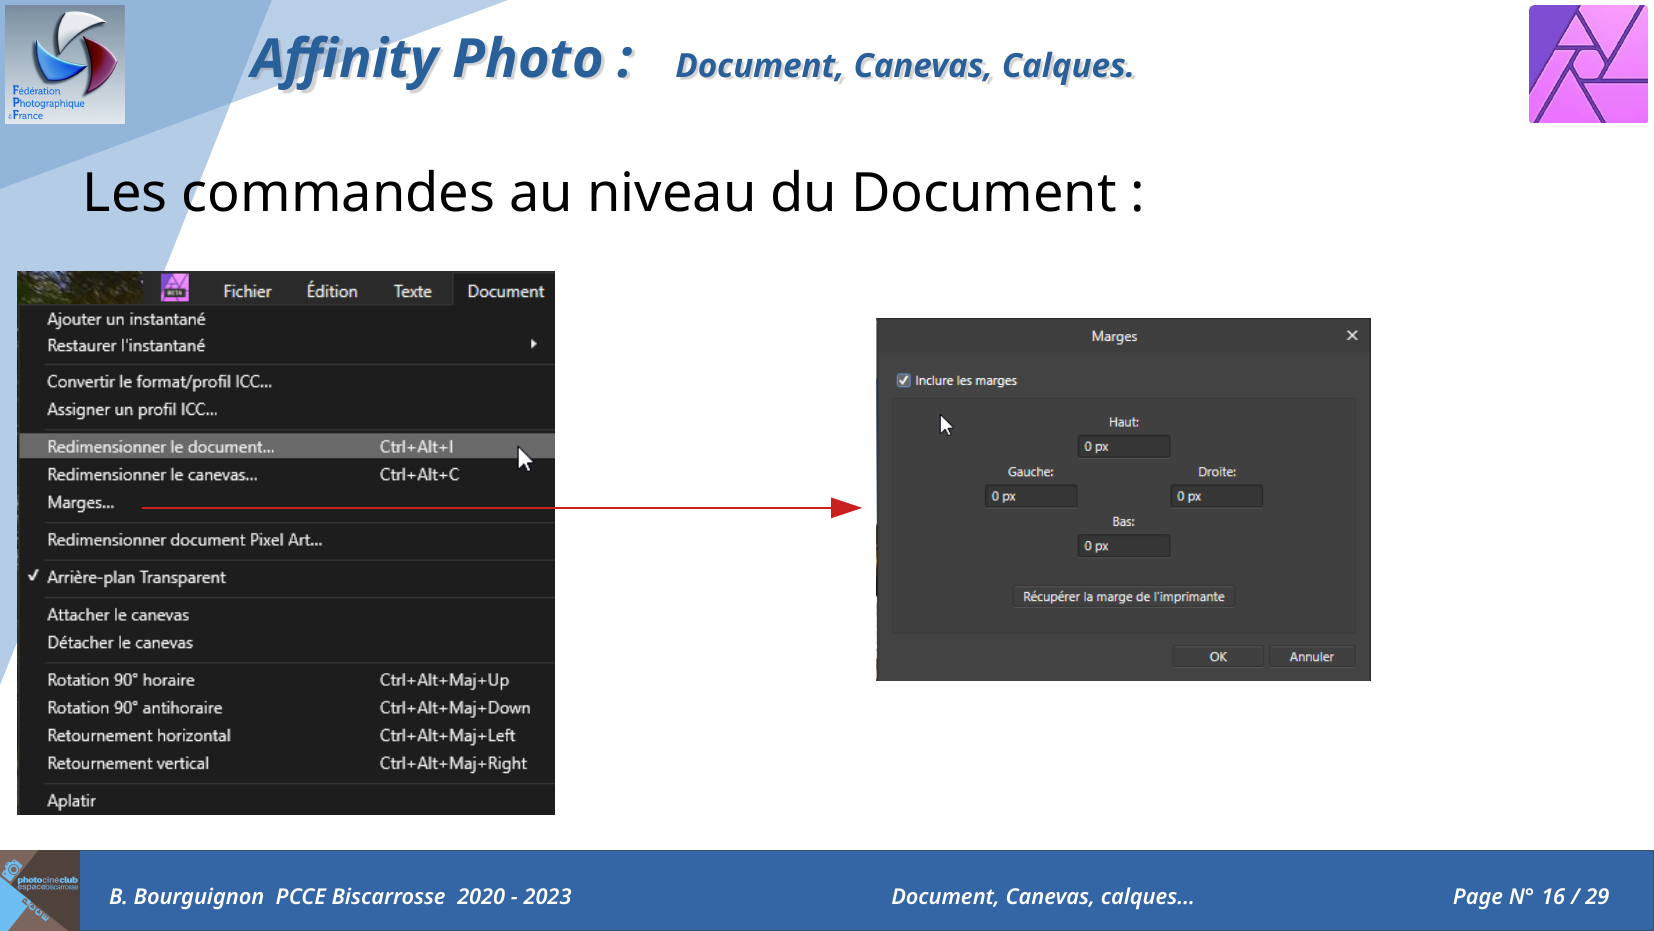

# Les commandes au niveau du Document :